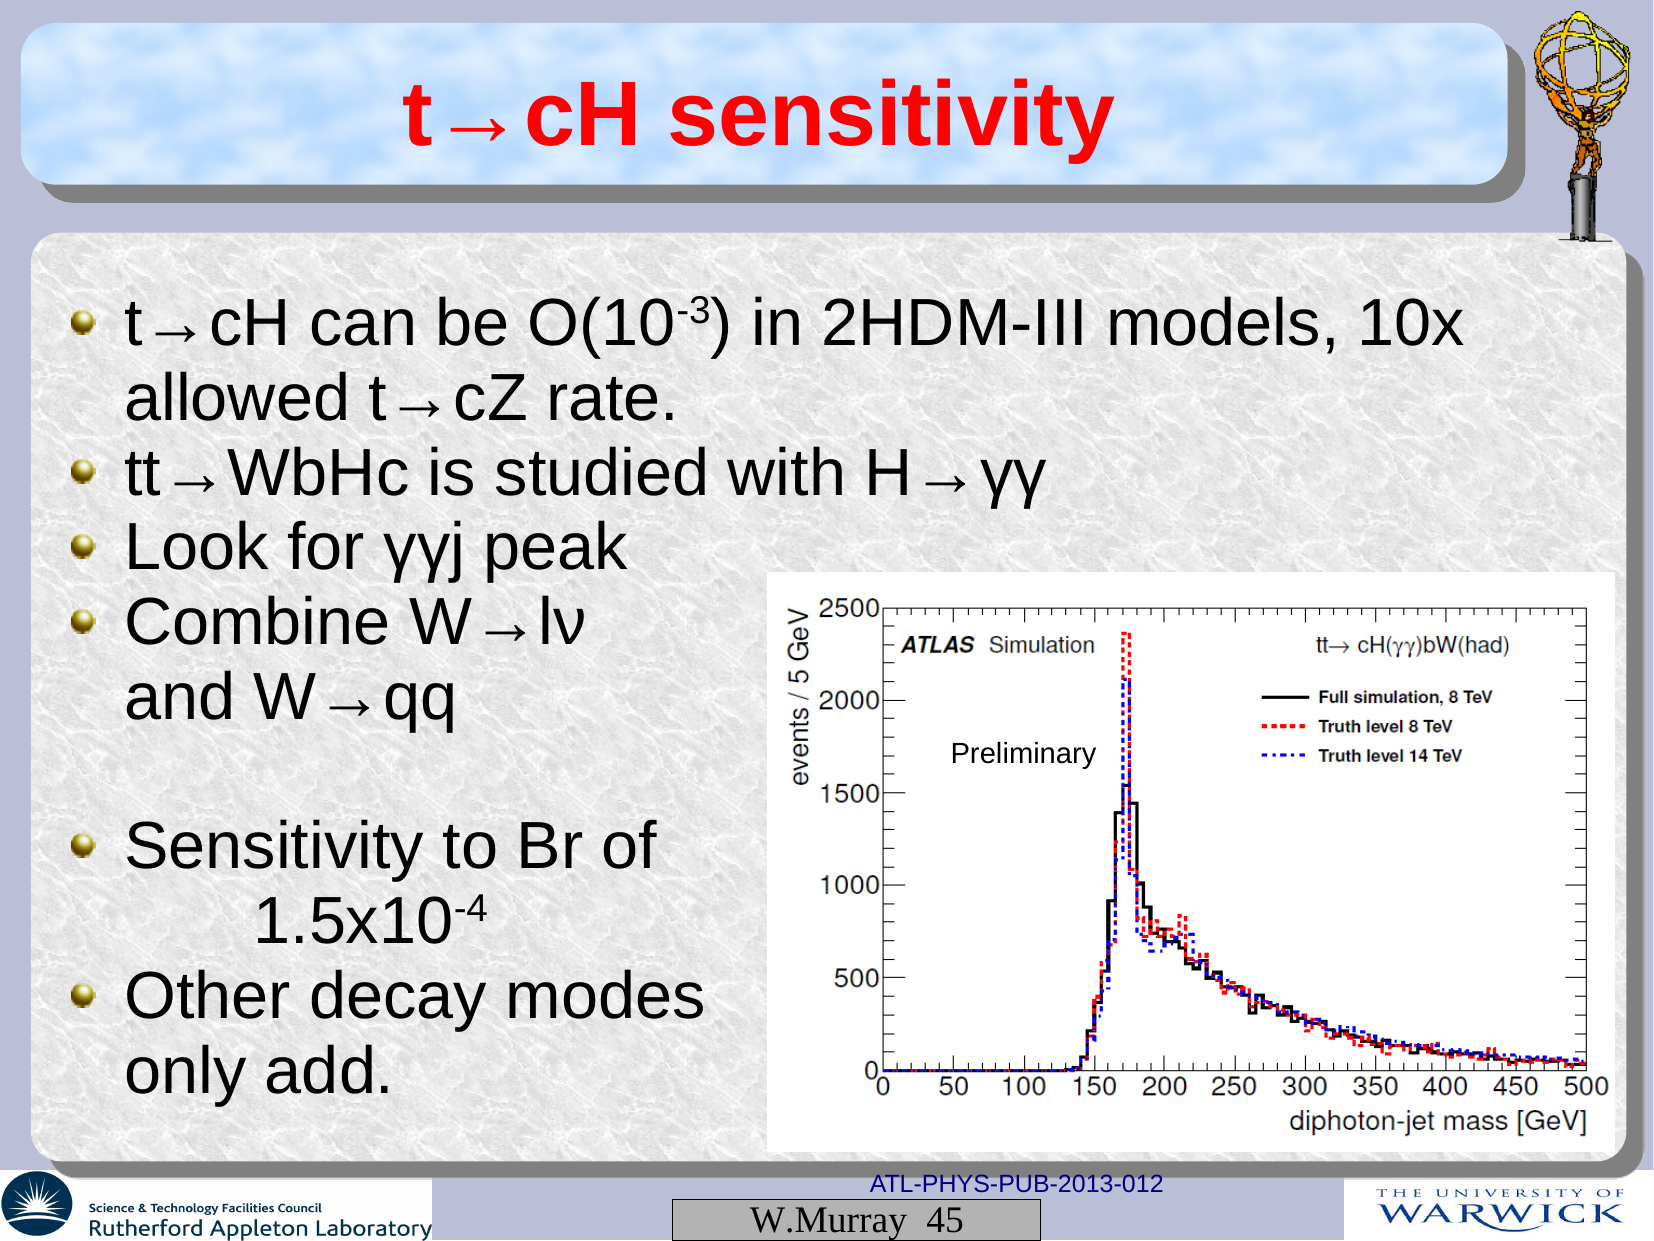

# t→cH sensitivity
t→cH can be O(10-3) in 2HDM-III models, 10x allowed t→cZ rate.
tt→WbHc is studied with H→γγ
Look for γγj peak
Combine W→lν
and W→qq
Sensitivity to Br of
 1.5x10-4
Other decay modes
only add.
Preliminary
ATL-PHYS-PUB-2013-012